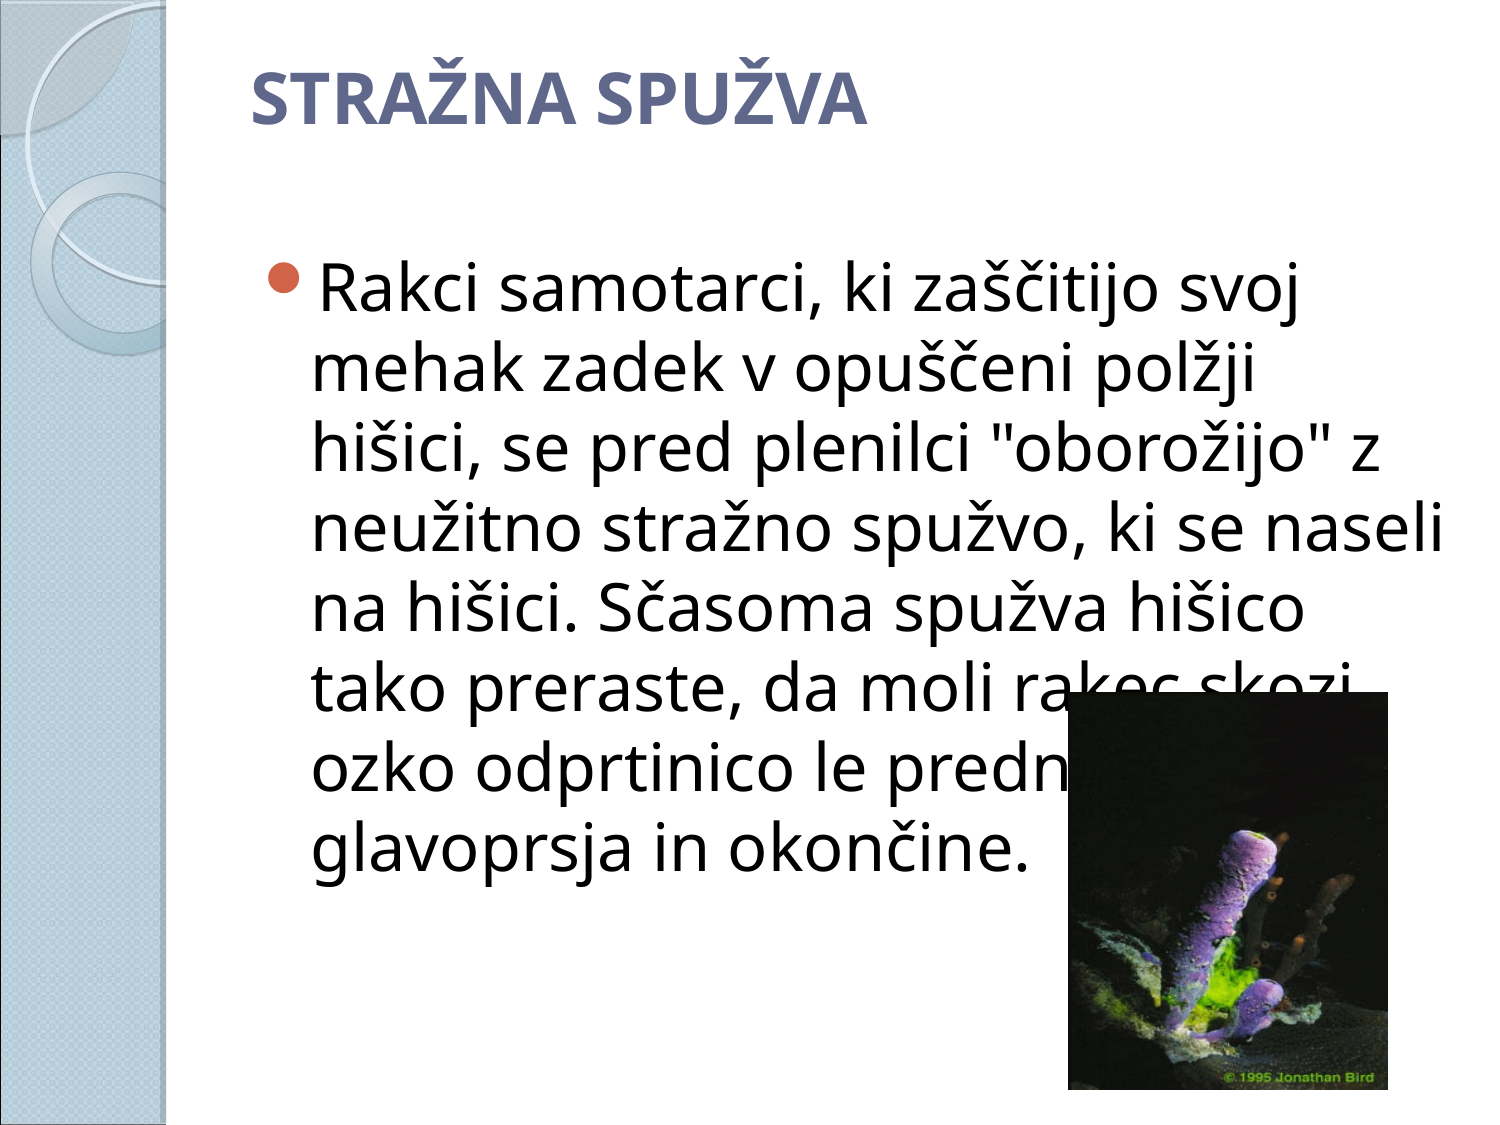

# STRAŽNA SPUŽVA
Rakci samotarci, ki zaščitijo svoj mehak zadek v opuščeni polžji hišici, se pred plenilci "oborožijo" z neužitno stražno spužvo, ki se naseli na hišici. Sčasoma spužva hišico tako preraste, da moli rakec skozi ozko odprtinico le prednji del glavoprsja in okončine.